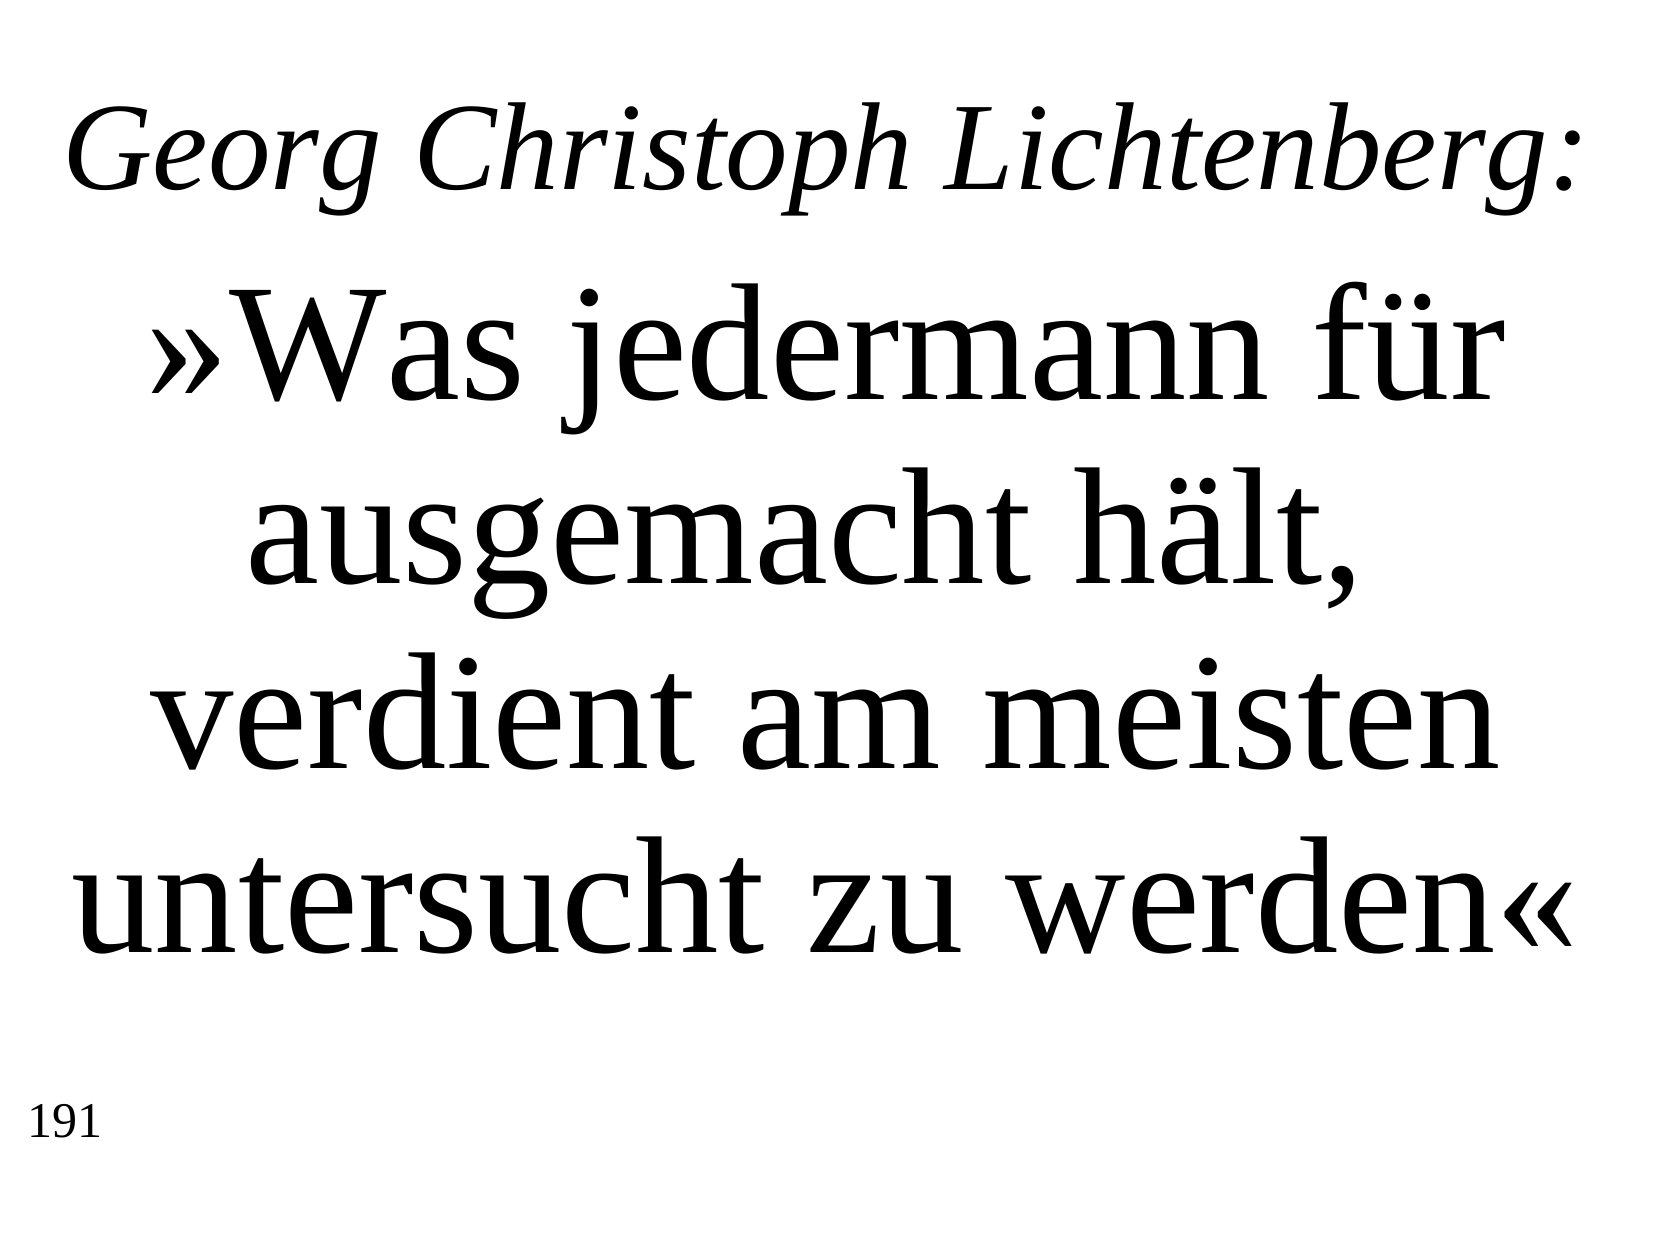

Georg Christoph Lichtenberg:
»Was jedermann für ausgemacht hält,
verdient am meisten untersucht zu werden«